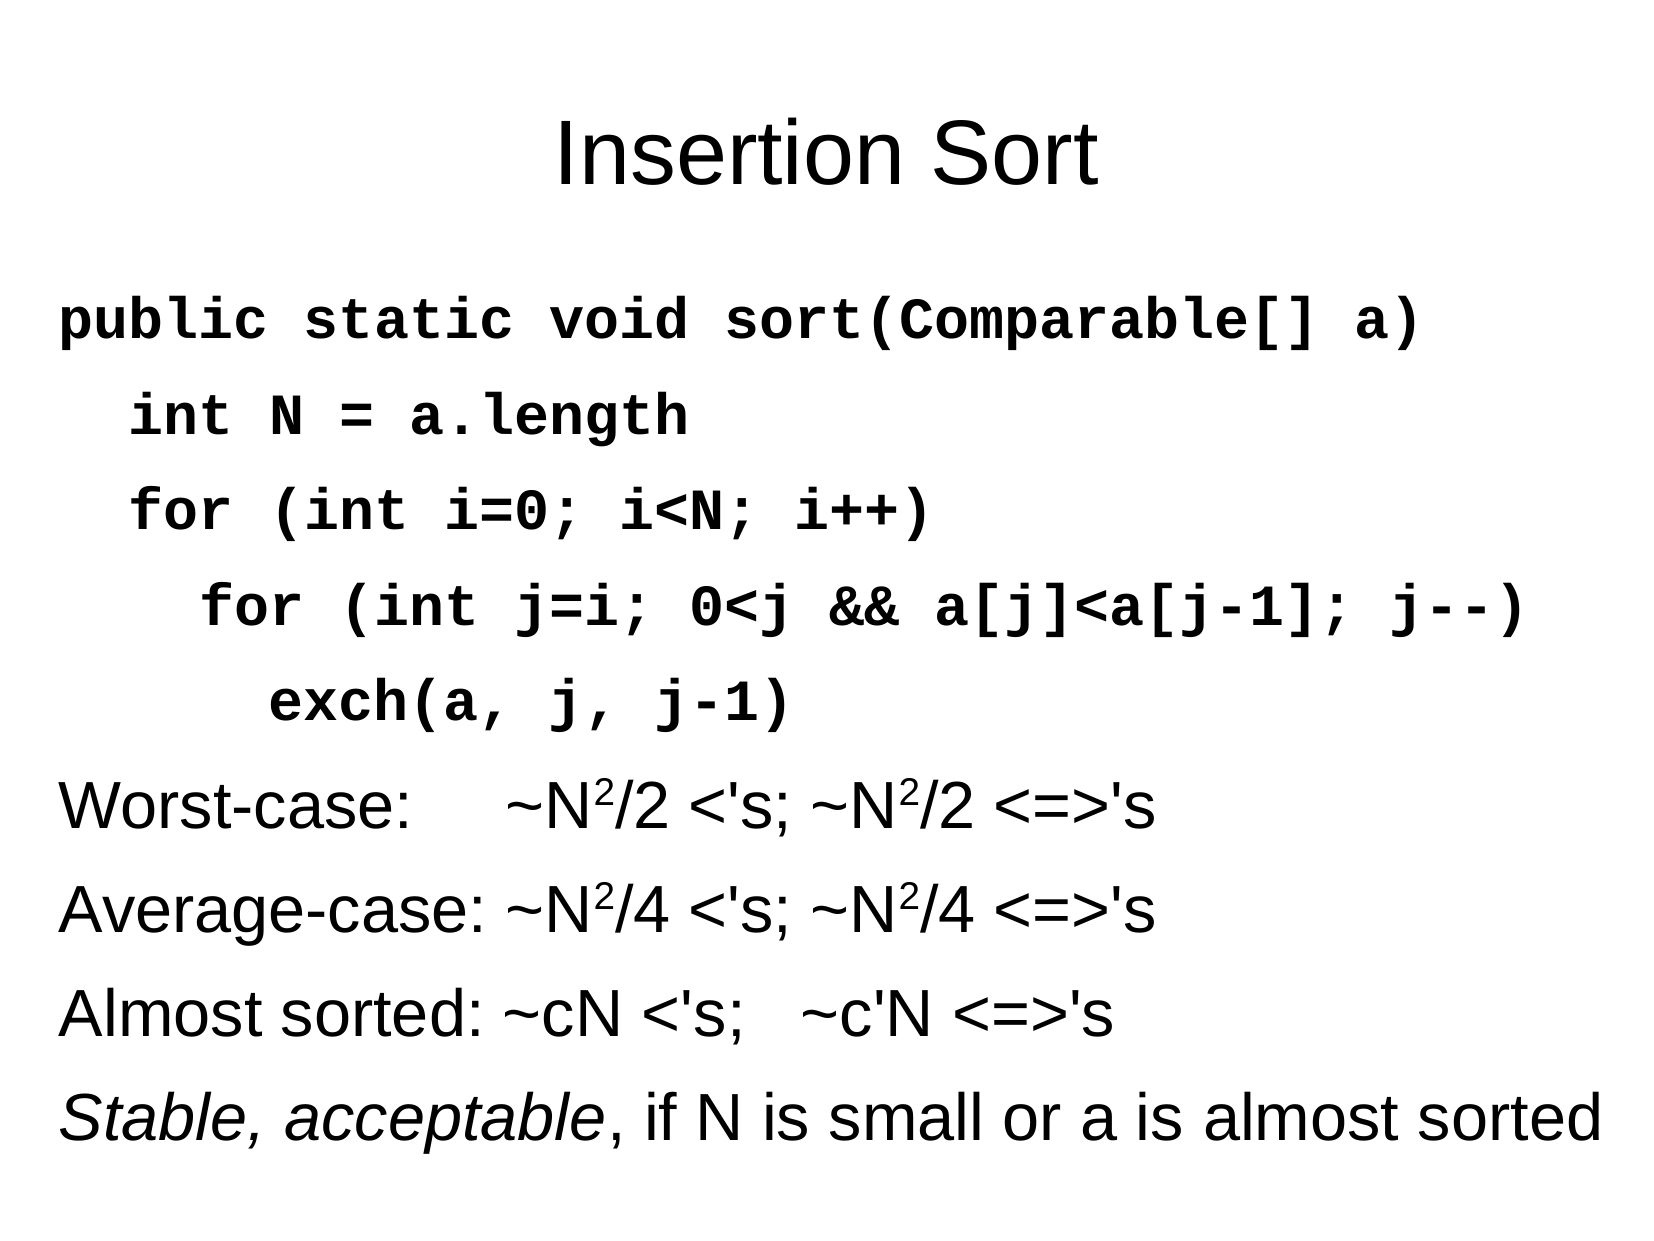

# Insertion Sort
public static void sort(Comparable[] a)
 int N = a.length
 for (int i=0; i<N; i++)
 for (int j=i; 0<j && a[j]<a[j-1]; j--)
 exch(a, j, j-1)
Worst-case: ~N2/2 <'s; ~N2/2 <=>'s
Average-case: ~N2/4 <'s; ~N2/4 <=>'s
Almost sorted: ~cN <'s; ~c'N <=>'s
Stable, acceptable, if N is small or a is almost sorted